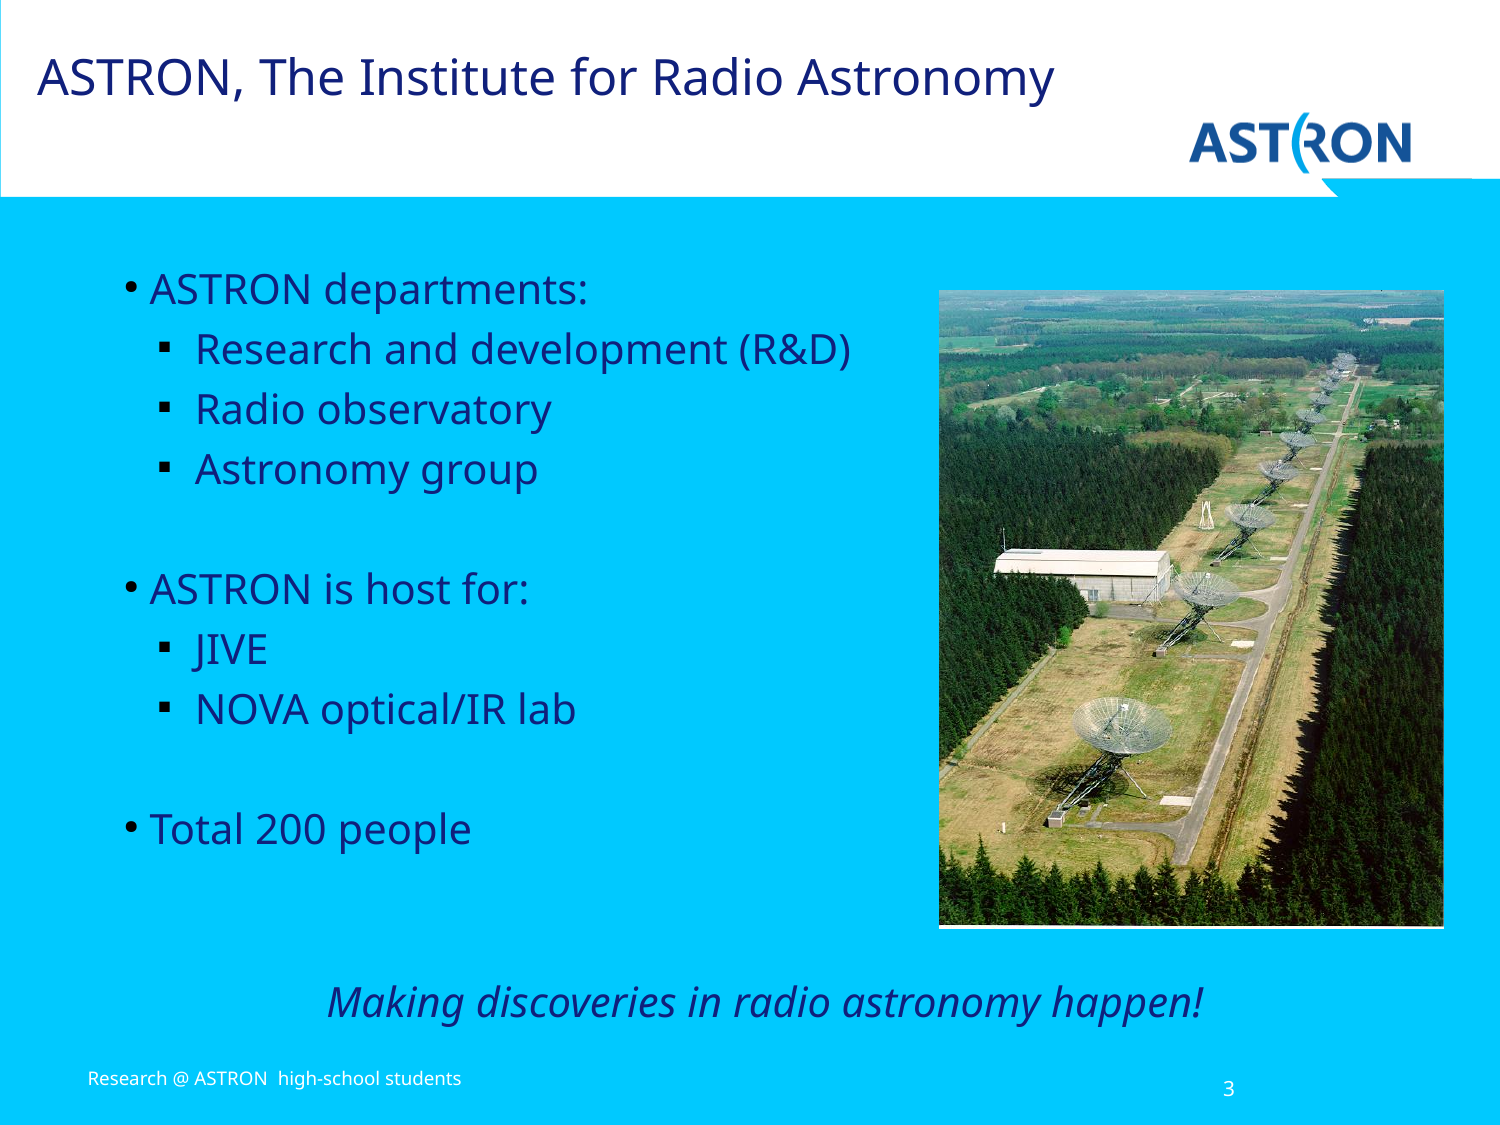

ASTRON, The Institute for Radio Astronomy
 ASTRON departments:
Research and development (R&D)
Radio observatory
Astronomy group
 ASTRON is host for:
JIVE
NOVA optical/IR lab
 Total 200 people
 Making discoveries in radio astronomy happen!
Research @ ASTRON high-school students